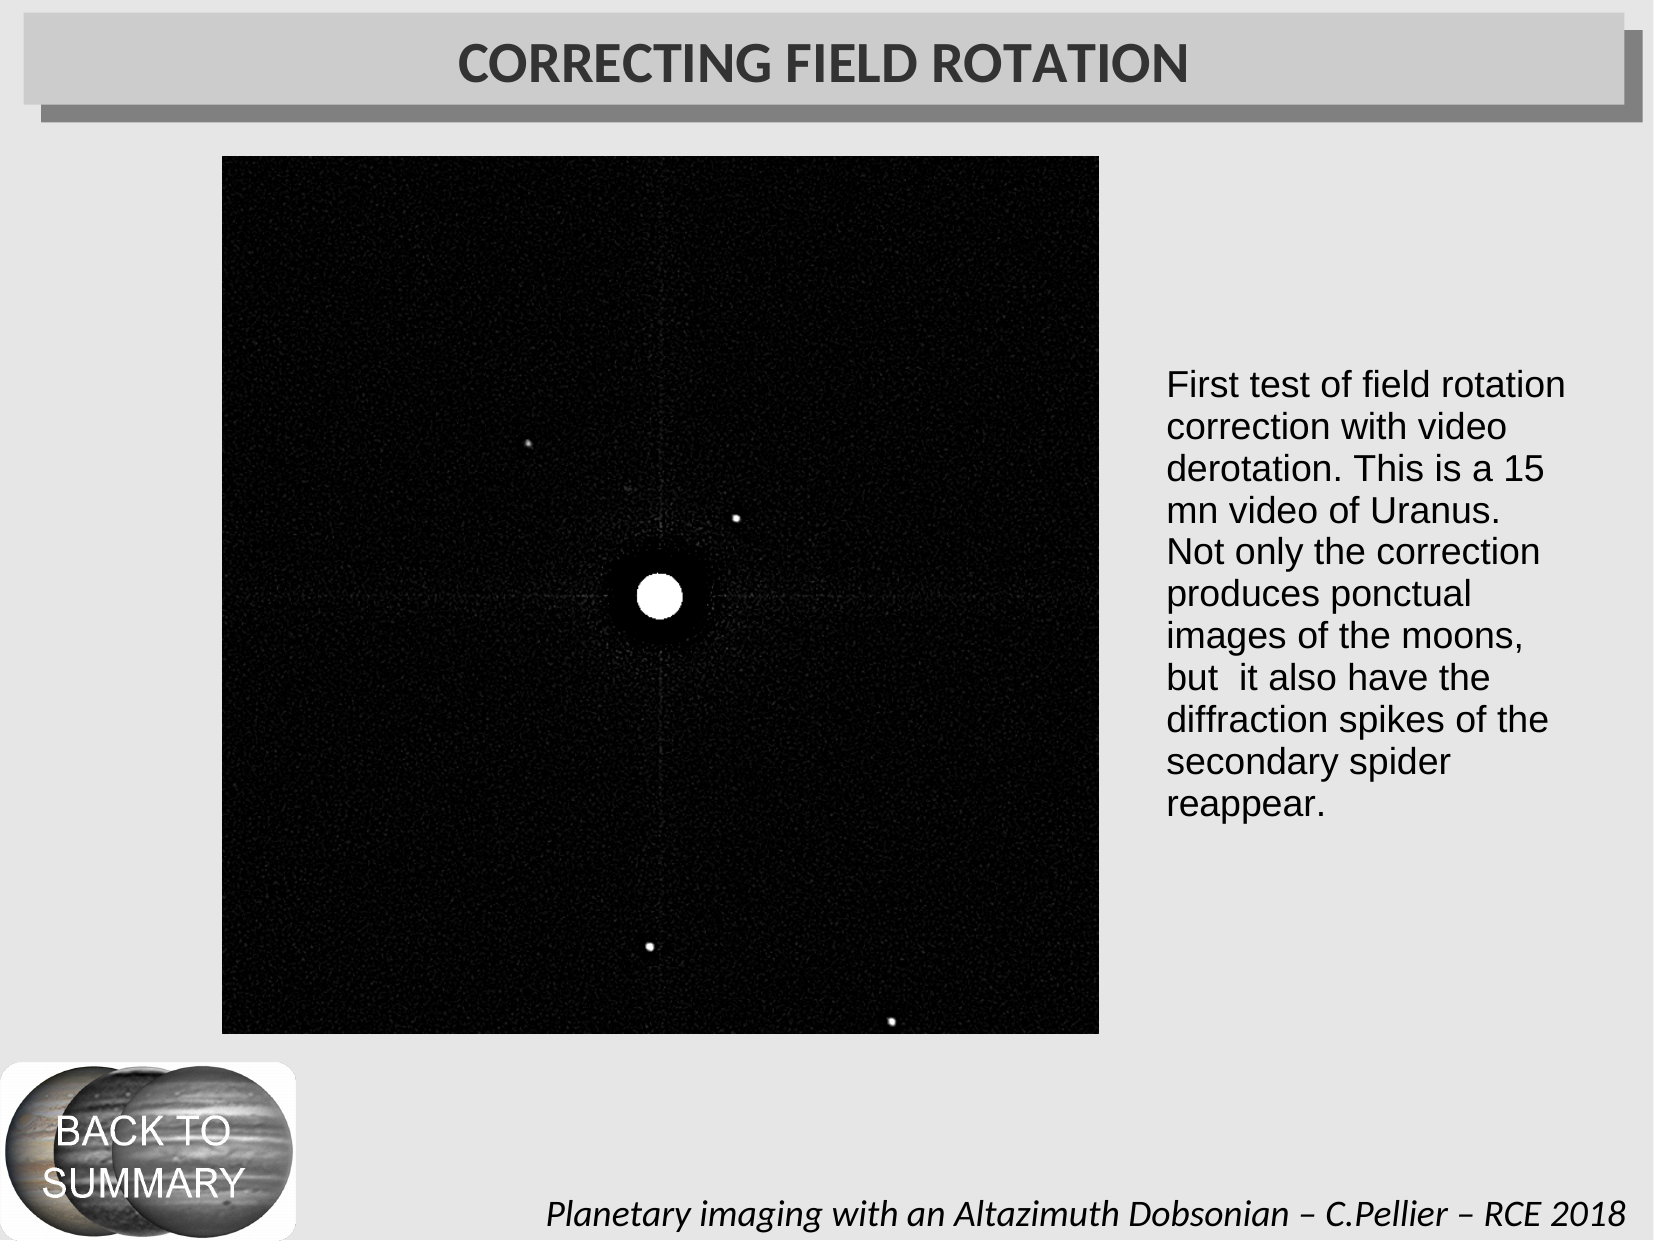

CORRECTING FIELD ROTATION
First test of field rotation correction with video derotation. This is a 15 mn video of Uranus.
Not only the correction produces ponctual images of the moons, but it also have the diffraction spikes of the secondary spider reappear.
Planetary imaging with an Altazimuth Dobsonian – C.Pellier – RCE 2018